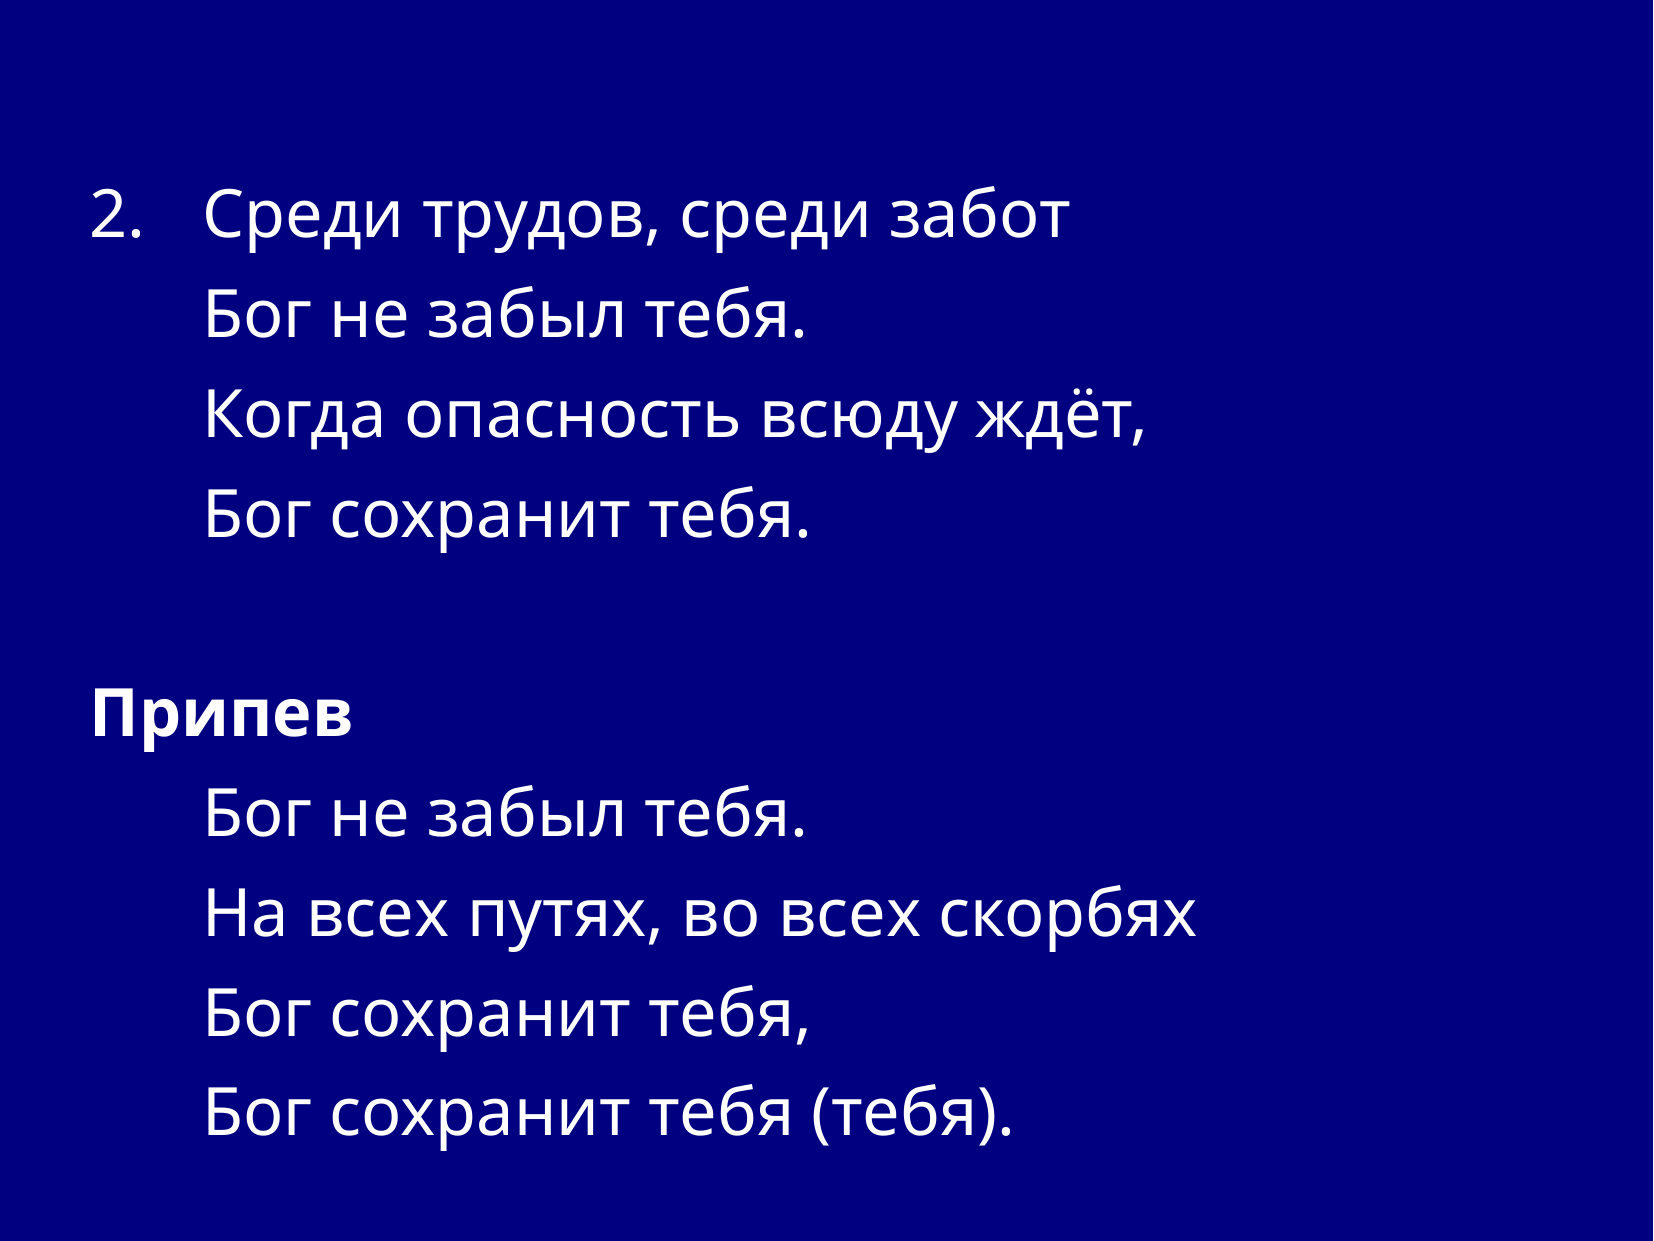

2.	Среди трудов, среди забот
	Бог не забыл тебя.
	Когда опасность всюду ждёт,
	Бог сохранит тебя.
Припев
	Бог не забыл тебя.
	На всех путях, во всех скорбях
	Бог сохранит тебя,
	Бог сохранит тебя (тебя).